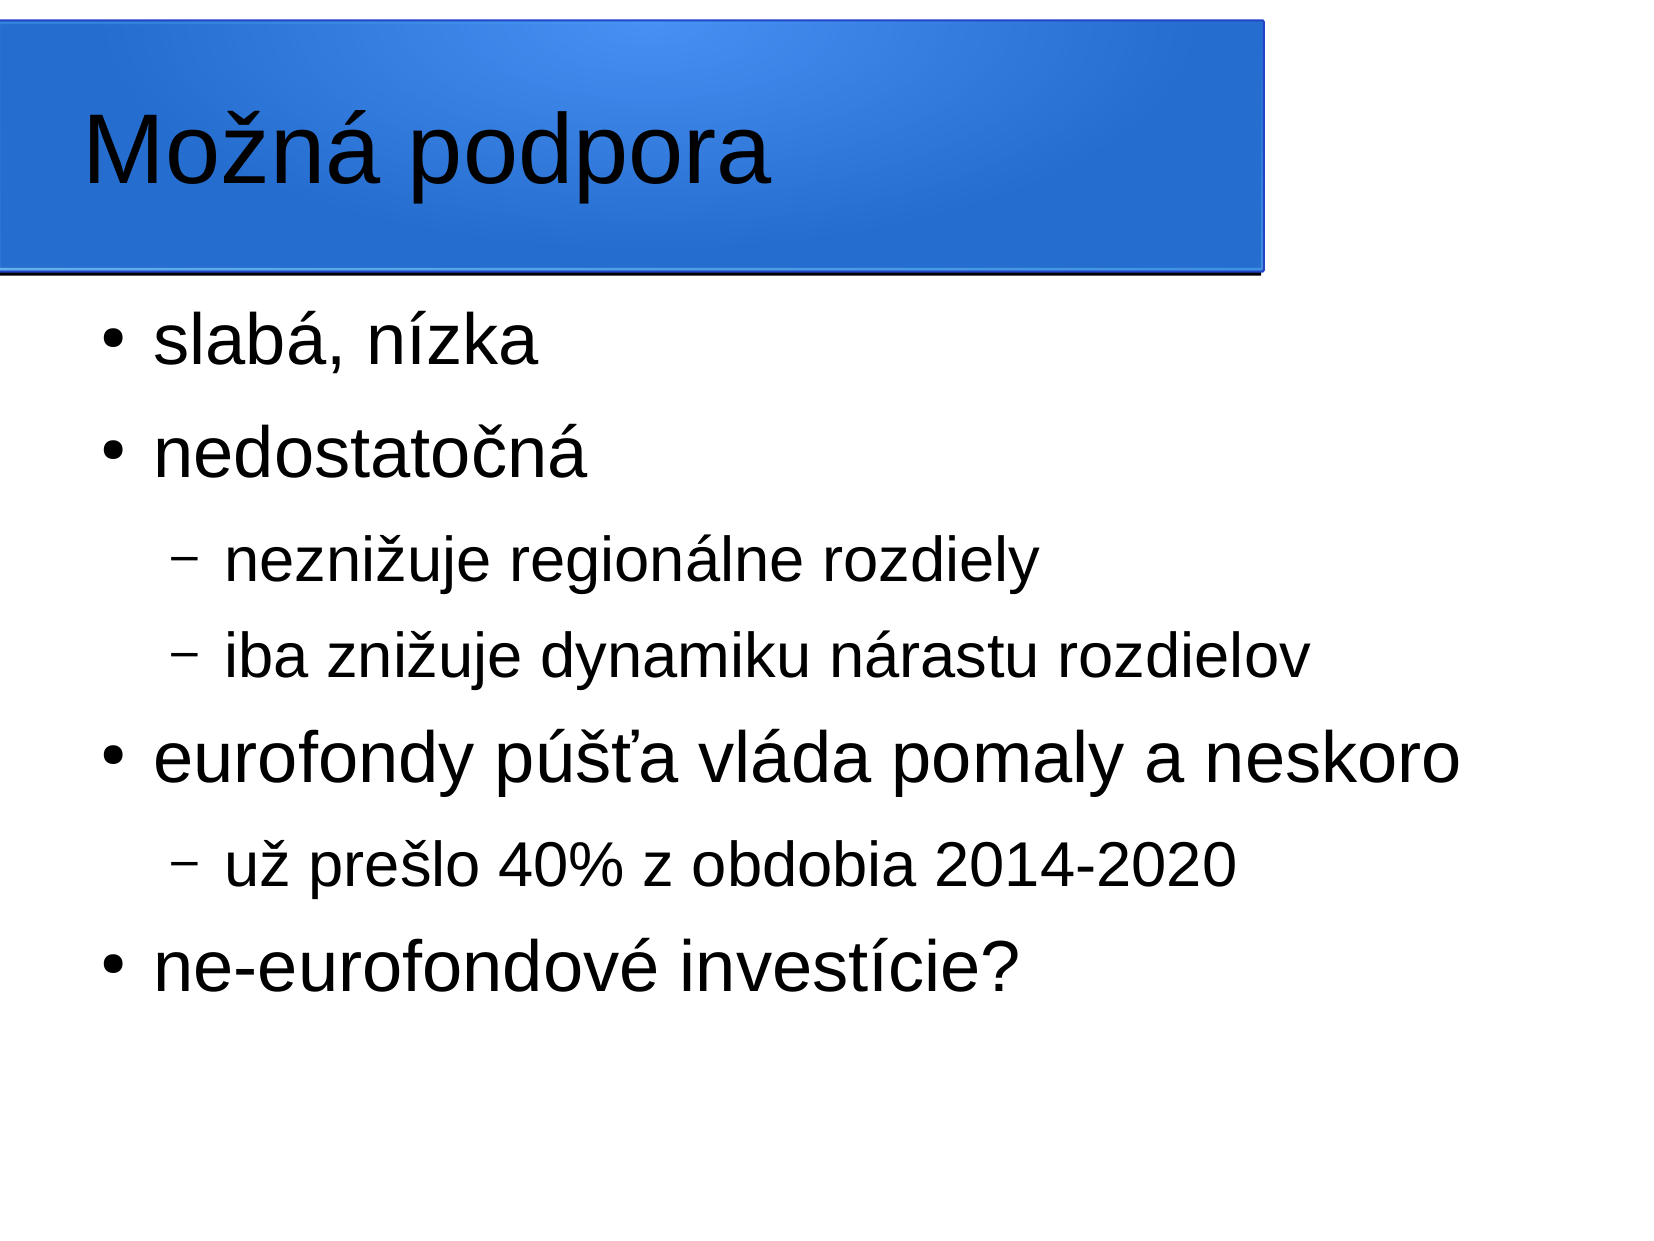

# Možná podpora
slabá, nízka
nedostatočná
neznižuje regionálne rozdiely
iba znižuje dynamiku nárastu rozdielov
eurofondy púšťa vláda pomaly a neskoro
už prešlo 40% z obdobia 2014-2020
ne-eurofondové investície?